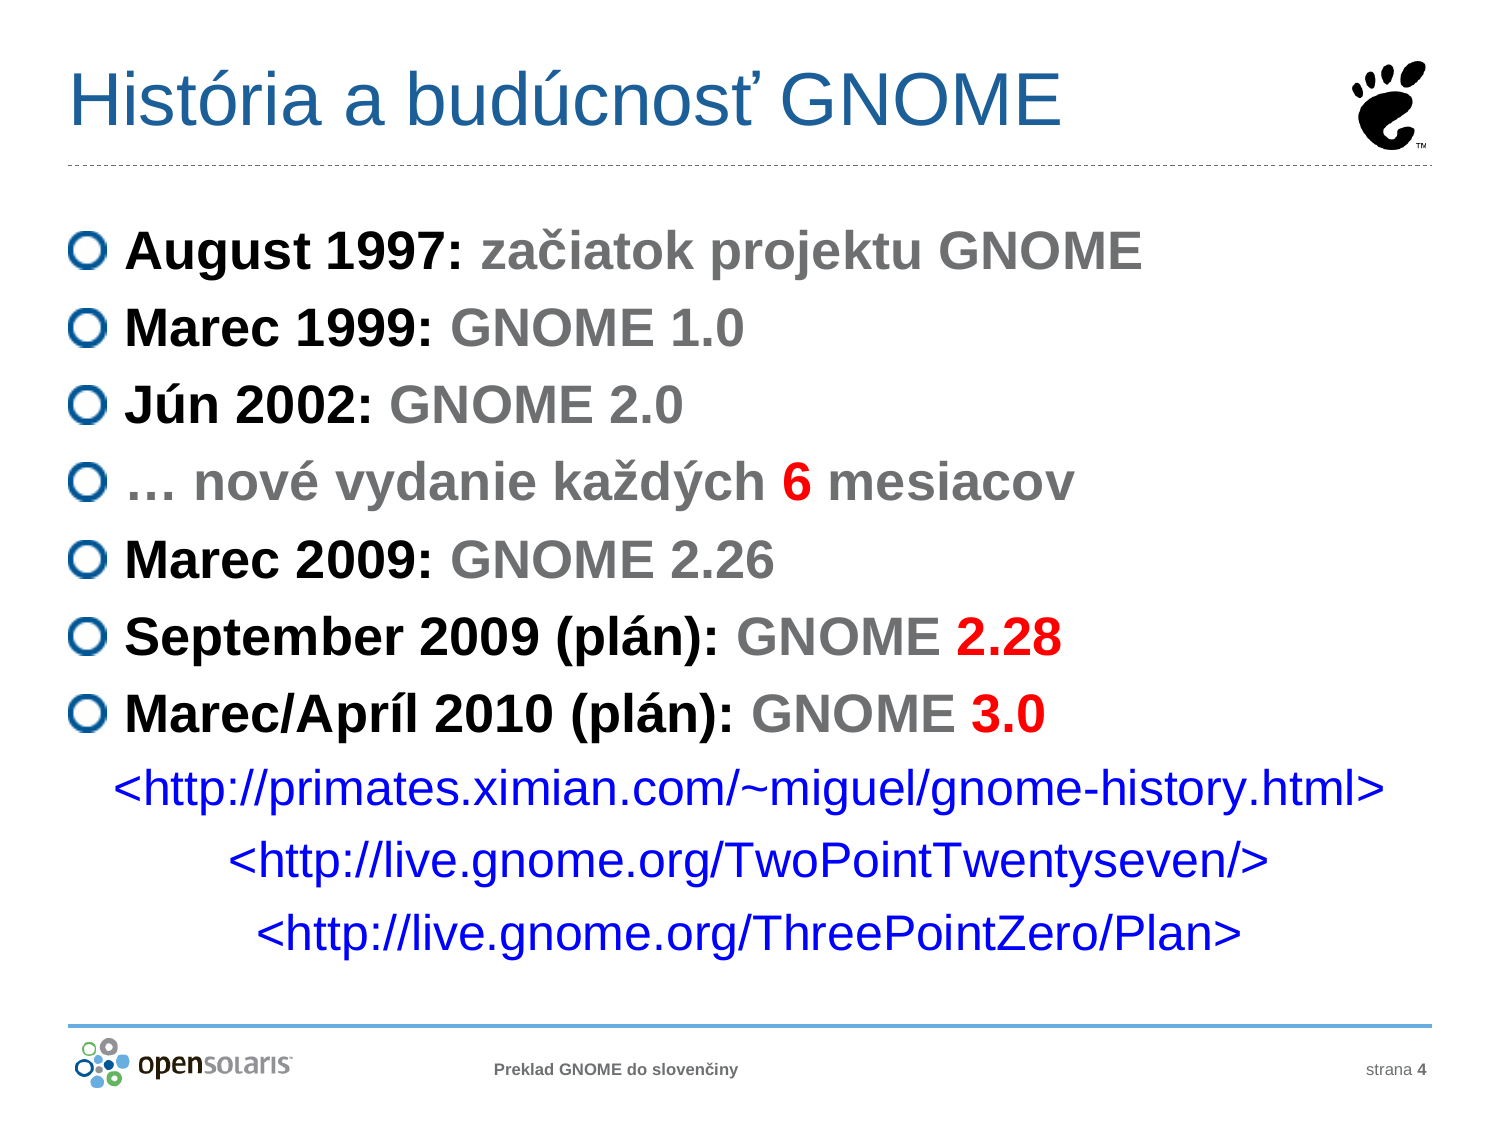

# História a budúcnosť GNOME
August 1997: začiatok projektu GNOME
Marec 1999: GNOME 1.0
Jún 2002: GNOME 2.0
… nové vydanie každých 6 mesiacov
Marec 2009: GNOME 2.26
September 2009 (plán): GNOME 2.28
Marec/Apríl 2010 (plán): GNOME 3.0
<http://primates.ximian.com/~miguel/gnome-history.html>
<http://live.gnome.org/TwoPointTwentyseven/>
<http://live.gnome.org/ThreePointZero/Plan>
4